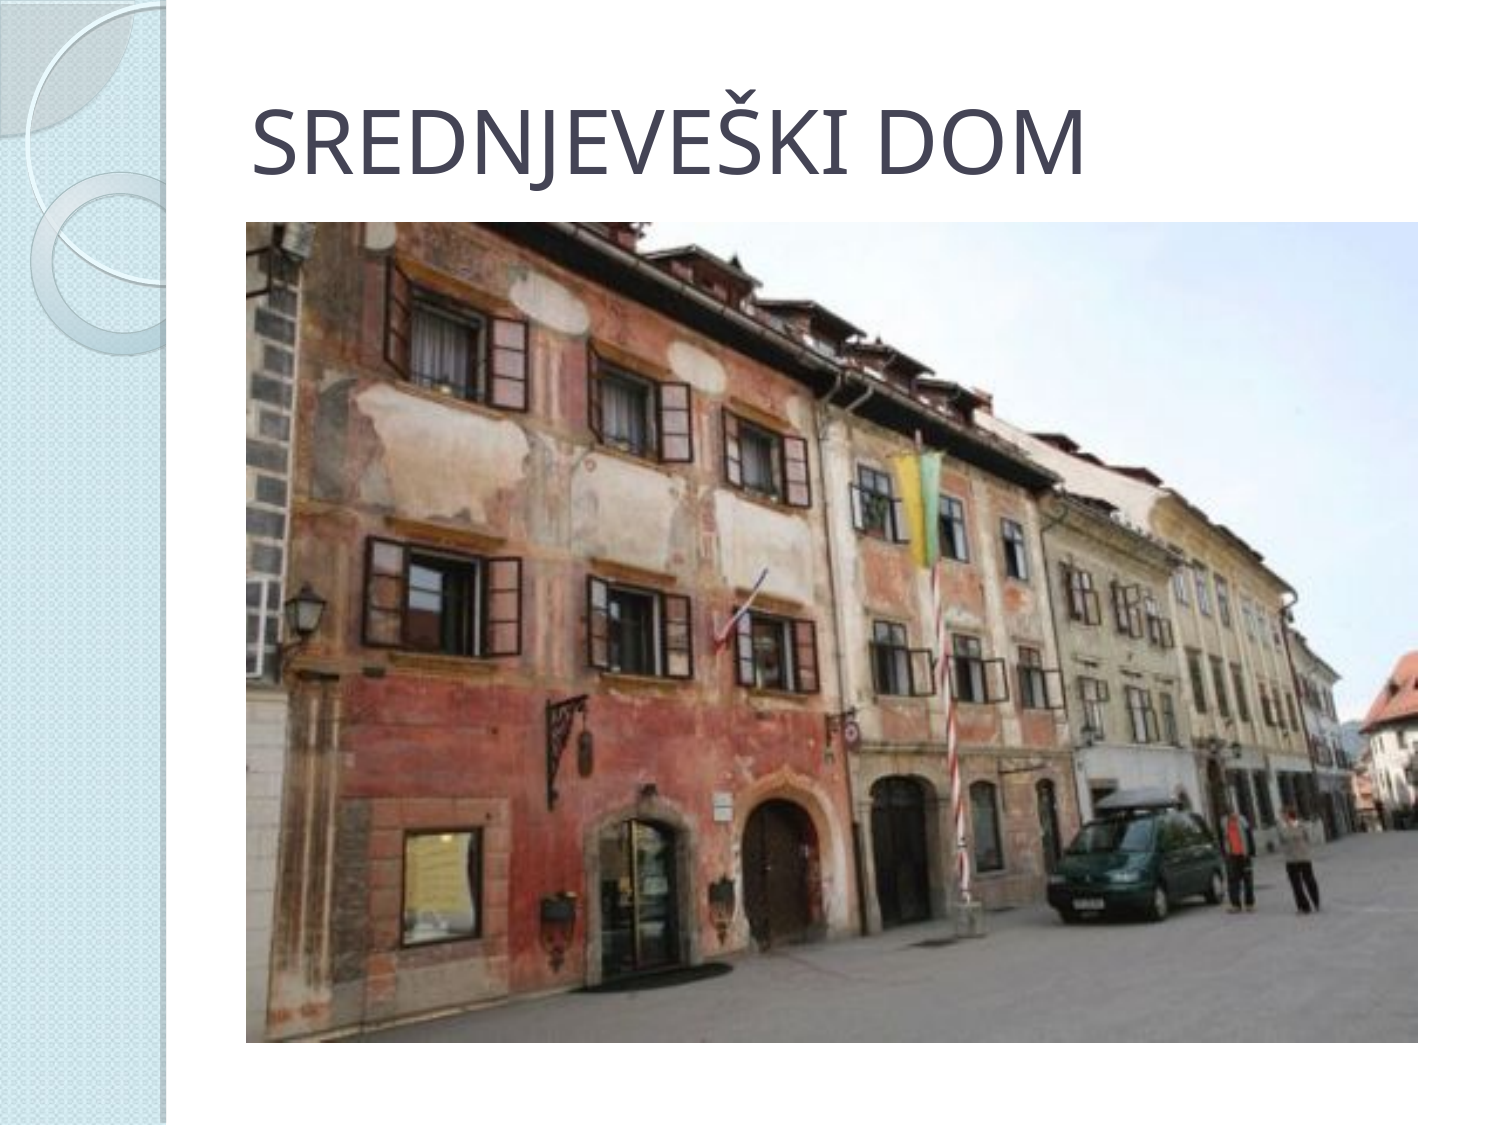

# SREDNJEVEŠKI DOM
Hiše z majhnimi okni
Tri etaže, povezane z lesenimi stopnicami.
Pritličje: delovni prostor
Prvo nadstropje: bivalni prostor
Drugo nadstropje: skladišče
Peč  osrednji bivalni prostor
Kuhali v kotlu
Postelja
Skrinje
15 do 20 ljudi v obrtniških družina